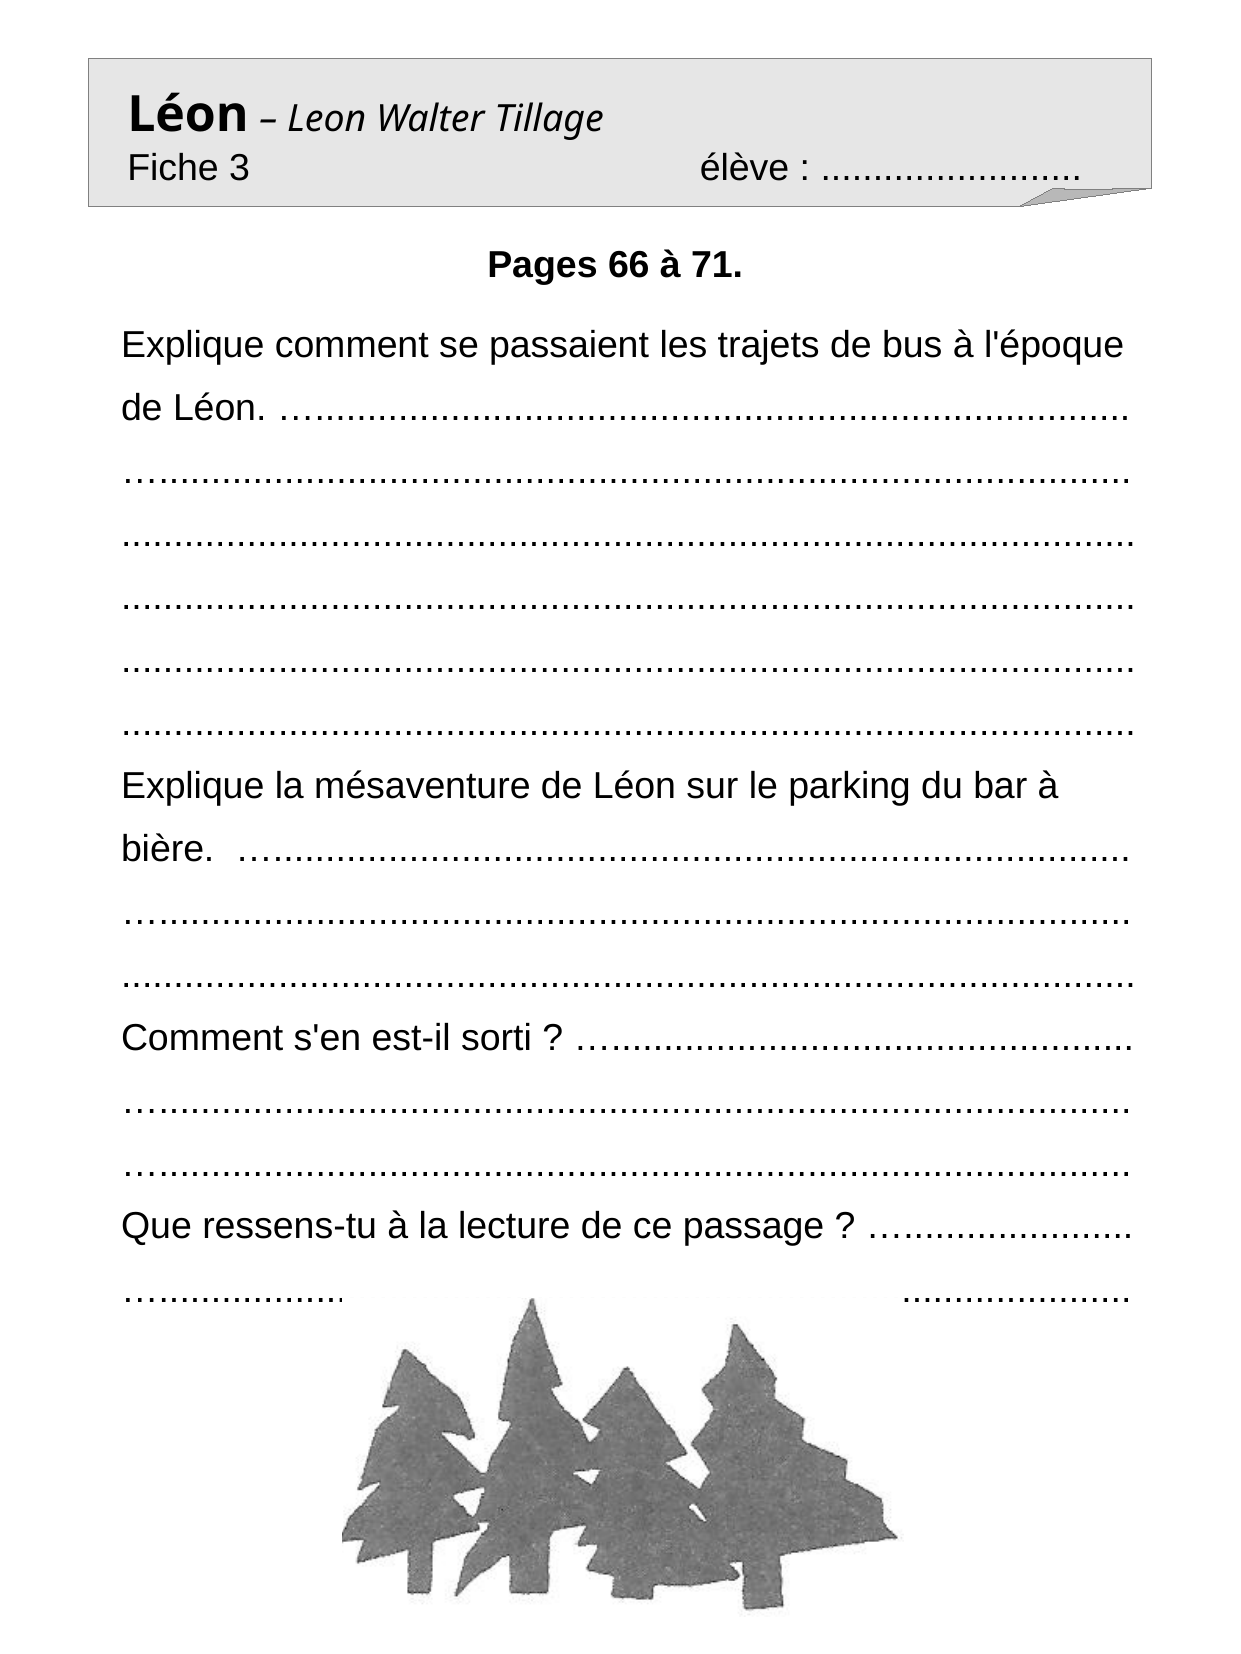

Léon – Leon Walter Tillage
Fiche 3 élève : .........................
Pages 66 à 71.
Explique comment se passaient les trajets de bus à l'époque de Léon. …..............................................................................
….................................................................................................................................................................................................................................................................................................................................................................................................................................................................................................
Explique la mésaventure de Léon sur le parking du bar à bière. …..................................................................................
…..............................................................................................................................................................................................
Comment s'en est-il sorti ? …..................................................
….............................................................................................
….............................................................................................
Que ressens-tu à la lecture de ce passage ? …......................
….............................................................................................